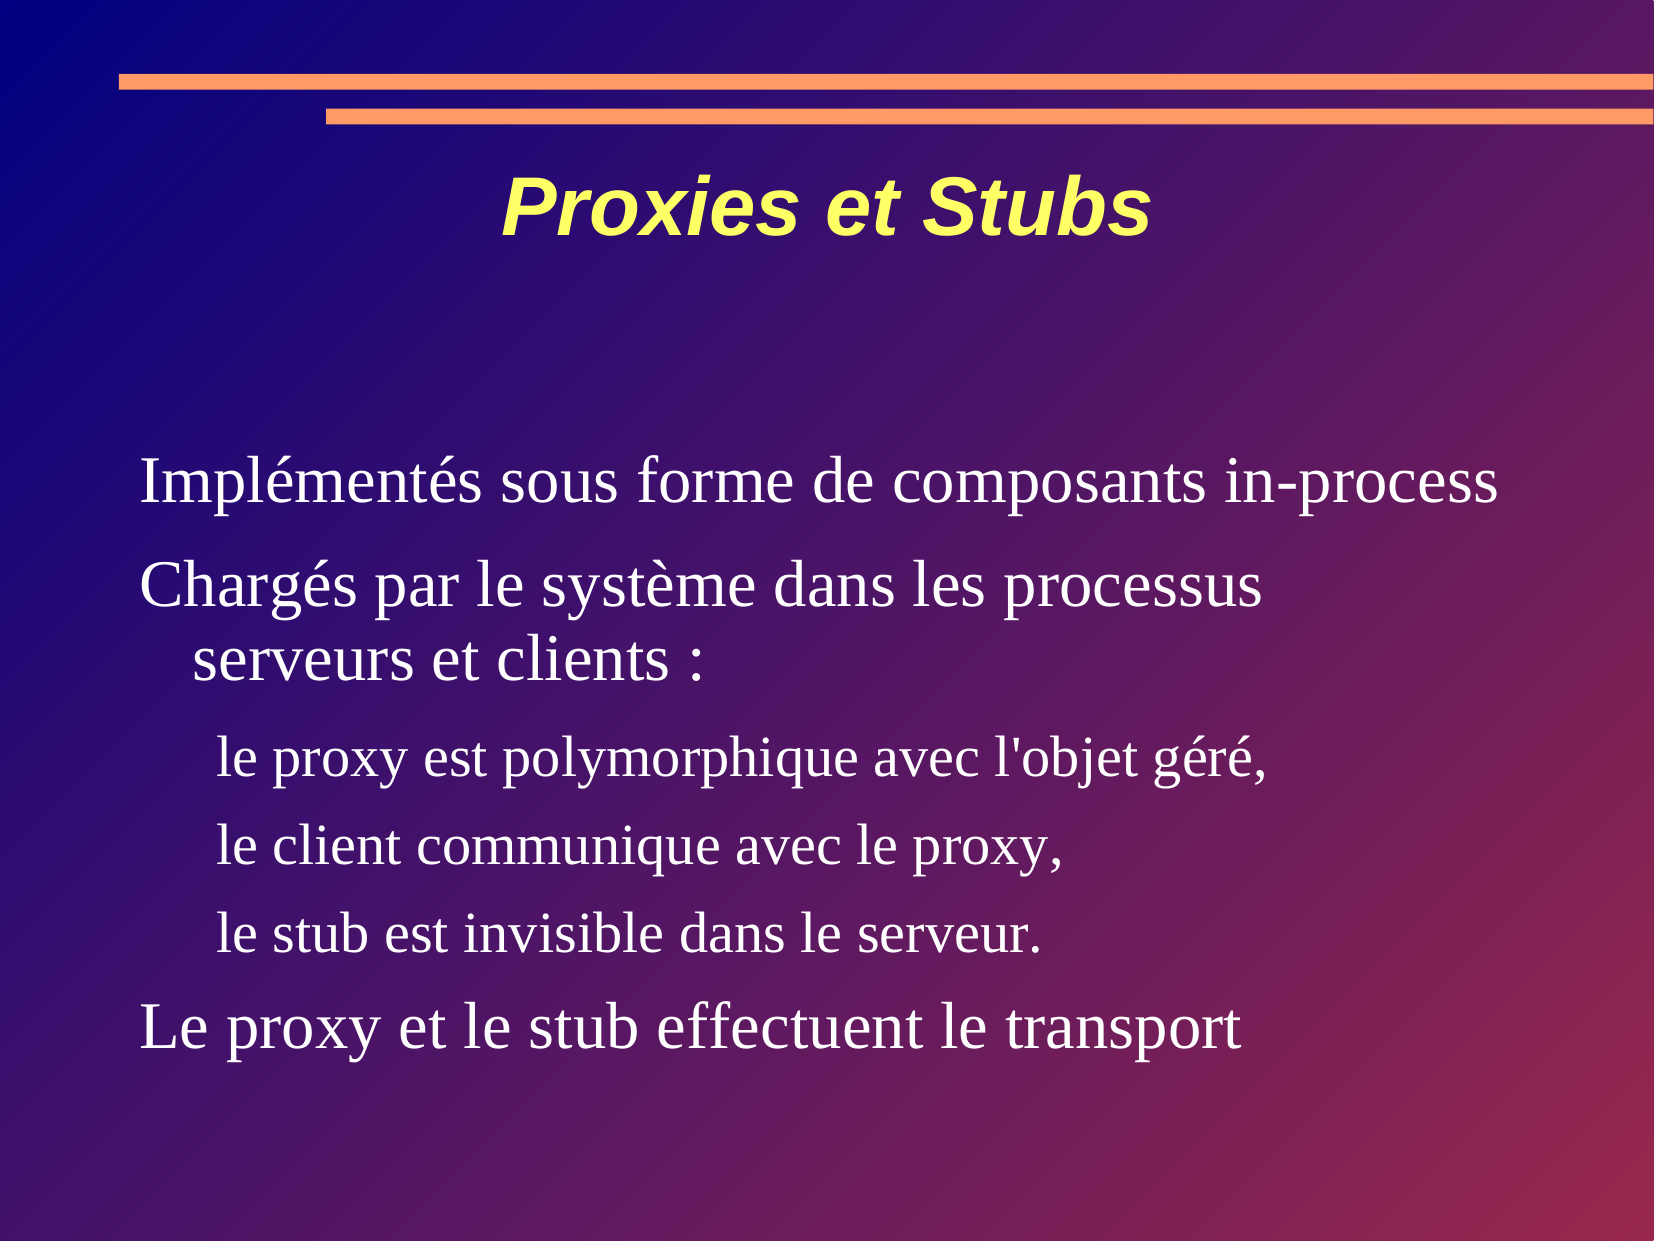

# Proxies et Stubs
Implémentés sous forme de composants in-process
Chargés par le système dans les processus
serveurs et clients :
le proxy est polymorphique avec l'objet géré,
le client communique avec le proxy,
le stub est invisible dans le serveur.
Le proxy et le stub effectuent le transport